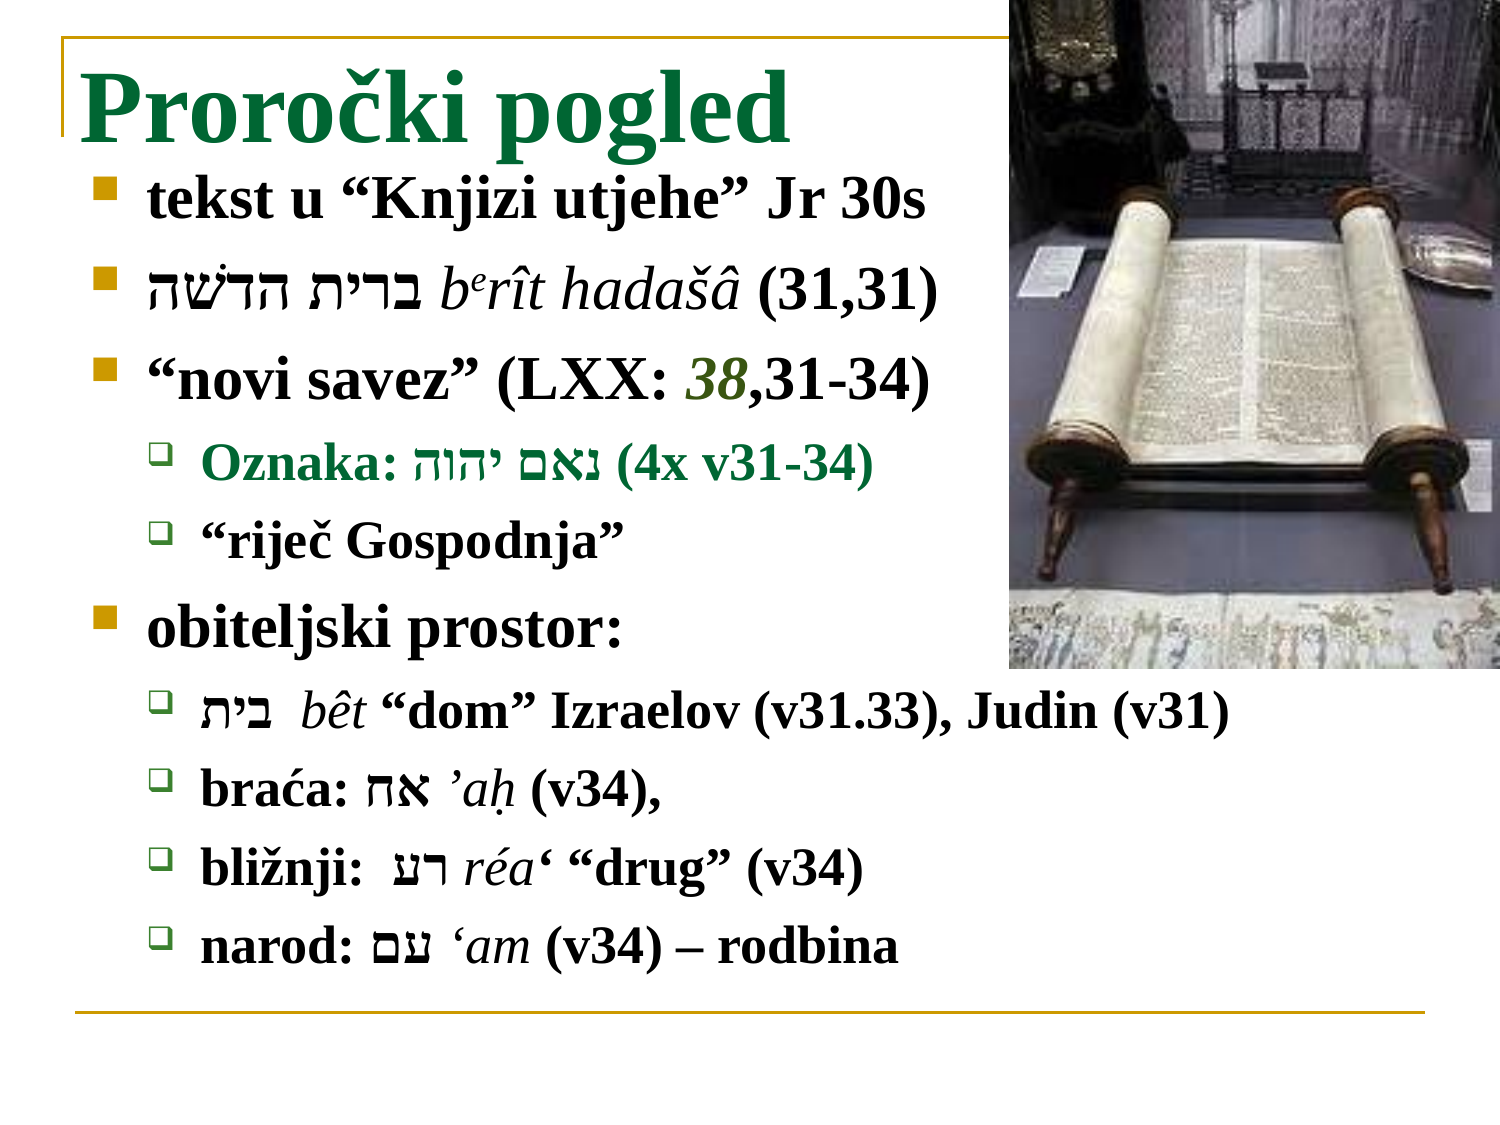

# Proročki pogled
tekst u “Knjizi utjehe” Jr 30s
ברית הדשׁה berît hadašâ (31,31)
“novi savez” (LXX: 38,31-34)
Oznaka: נאם יהוה (4x v31-34)
“riječ Gospodnja”
obiteljski prostor:
בית bêt “dom” Izraelov (v31.33), Judin (v31)
braća: אח ’aḥ (v34),
bližnji: רע réa‘ “drug” (v34)
narod: עם ‘am (v34) – rodbina